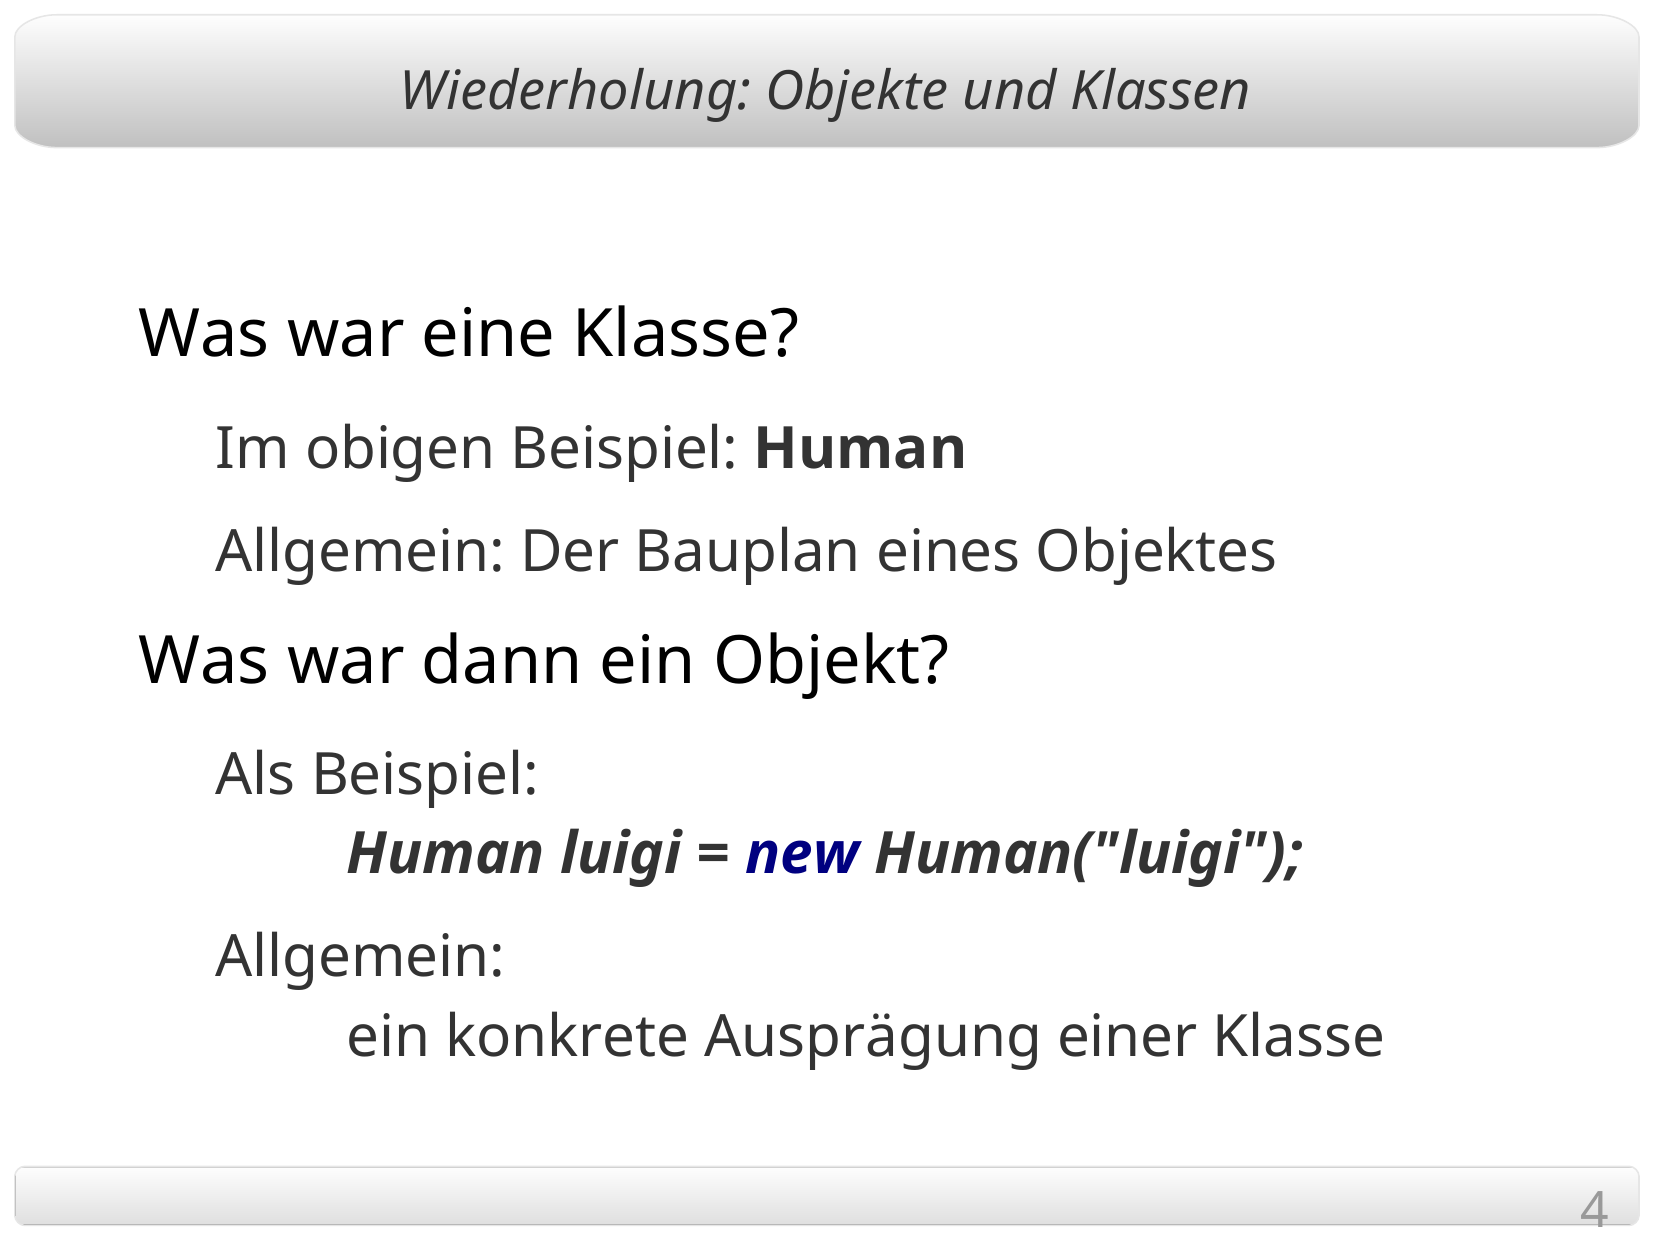

# Wiederholung: Objekte und Klassen
Was war eine Klasse?
Im obigen Beispiel: Human
Allgemein: Der Bauplan eines Objektes
Was war dann ein Objekt?
Als Beispiel:
		Human luigi = new Human("luigi");
Allgemein:
		ein konkrete Ausprägung einer Klasse